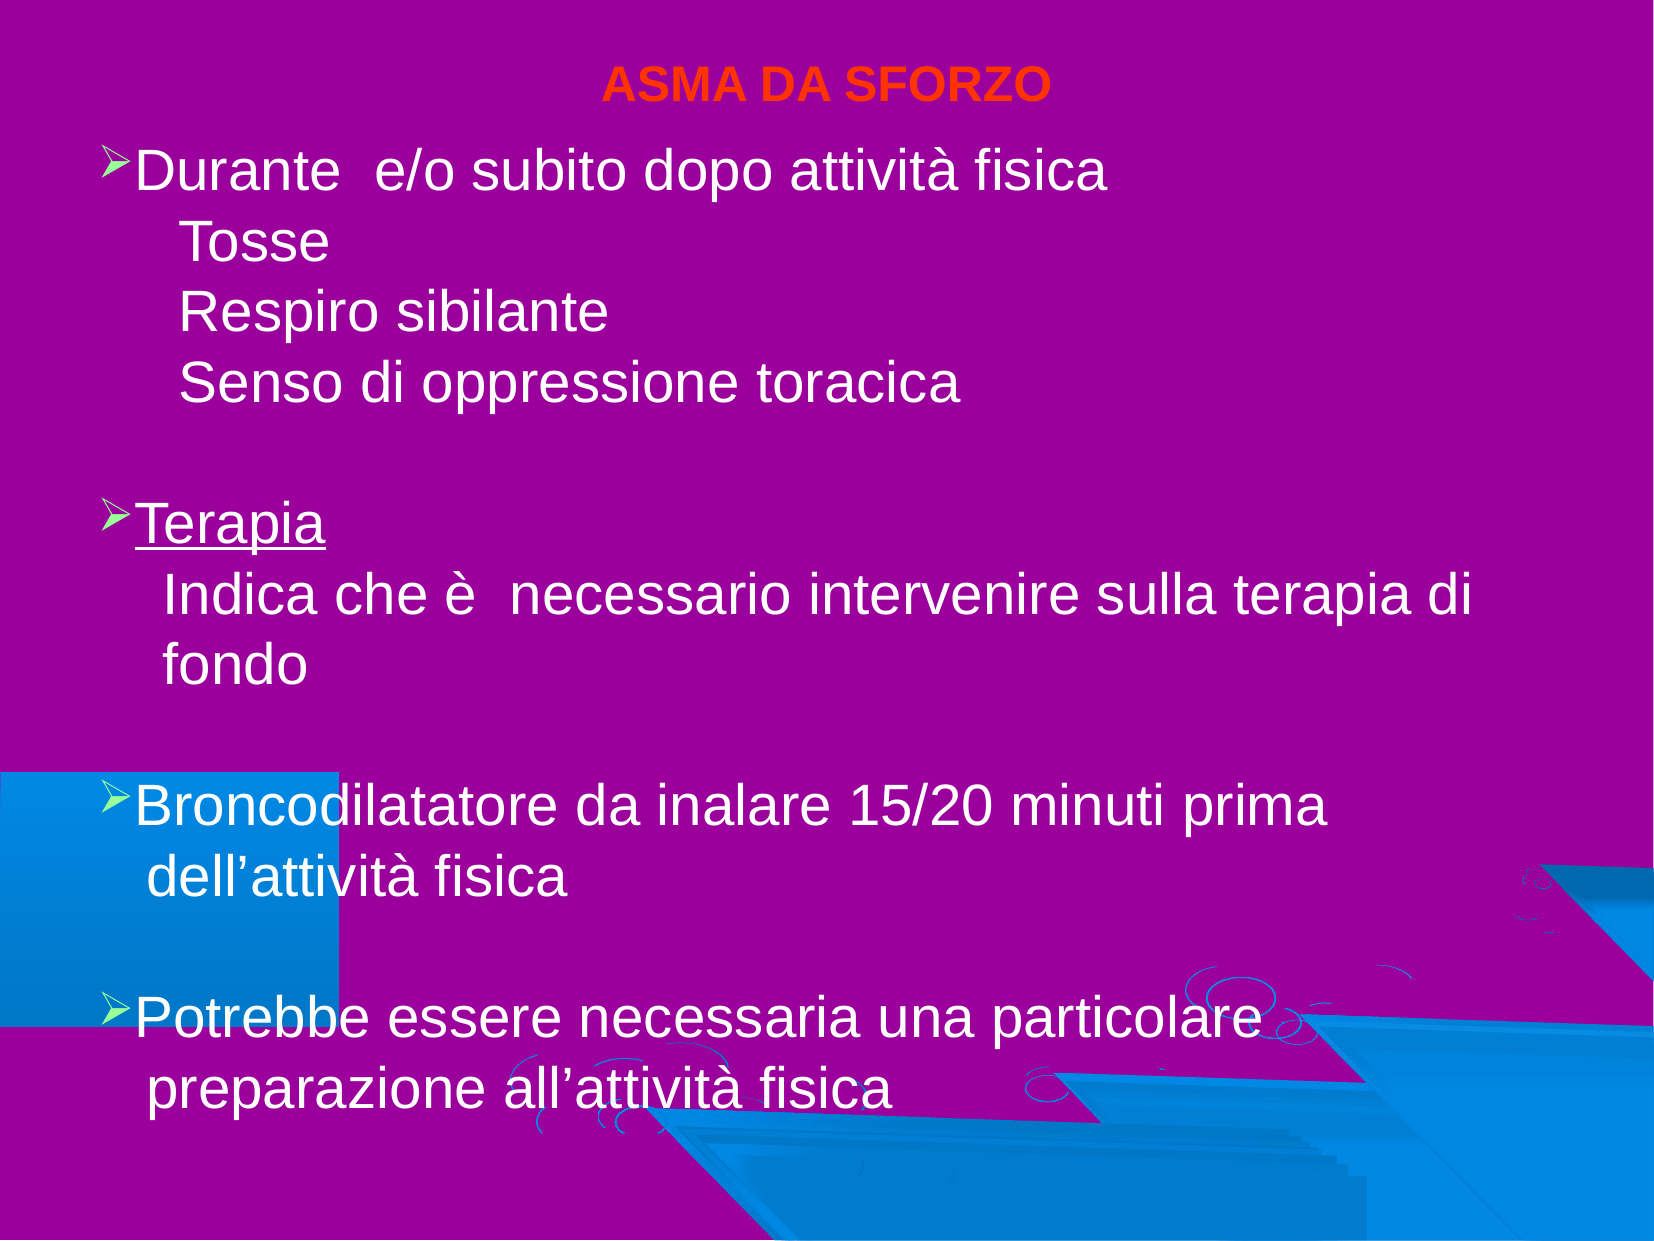

# ASMA DA SFORZO
Durante e/o subito dopo attività fisica
 Tosse
 Respiro sibilante
 Senso di oppressione toracica
Terapia
 Indica che è necessario intervenire sulla terapia di
 fondo
Broncodilatatore da inalare 15/20 minuti prima
 dell’attività fisica
Potrebbe essere necessaria una particolare
 preparazione all’attività fisica